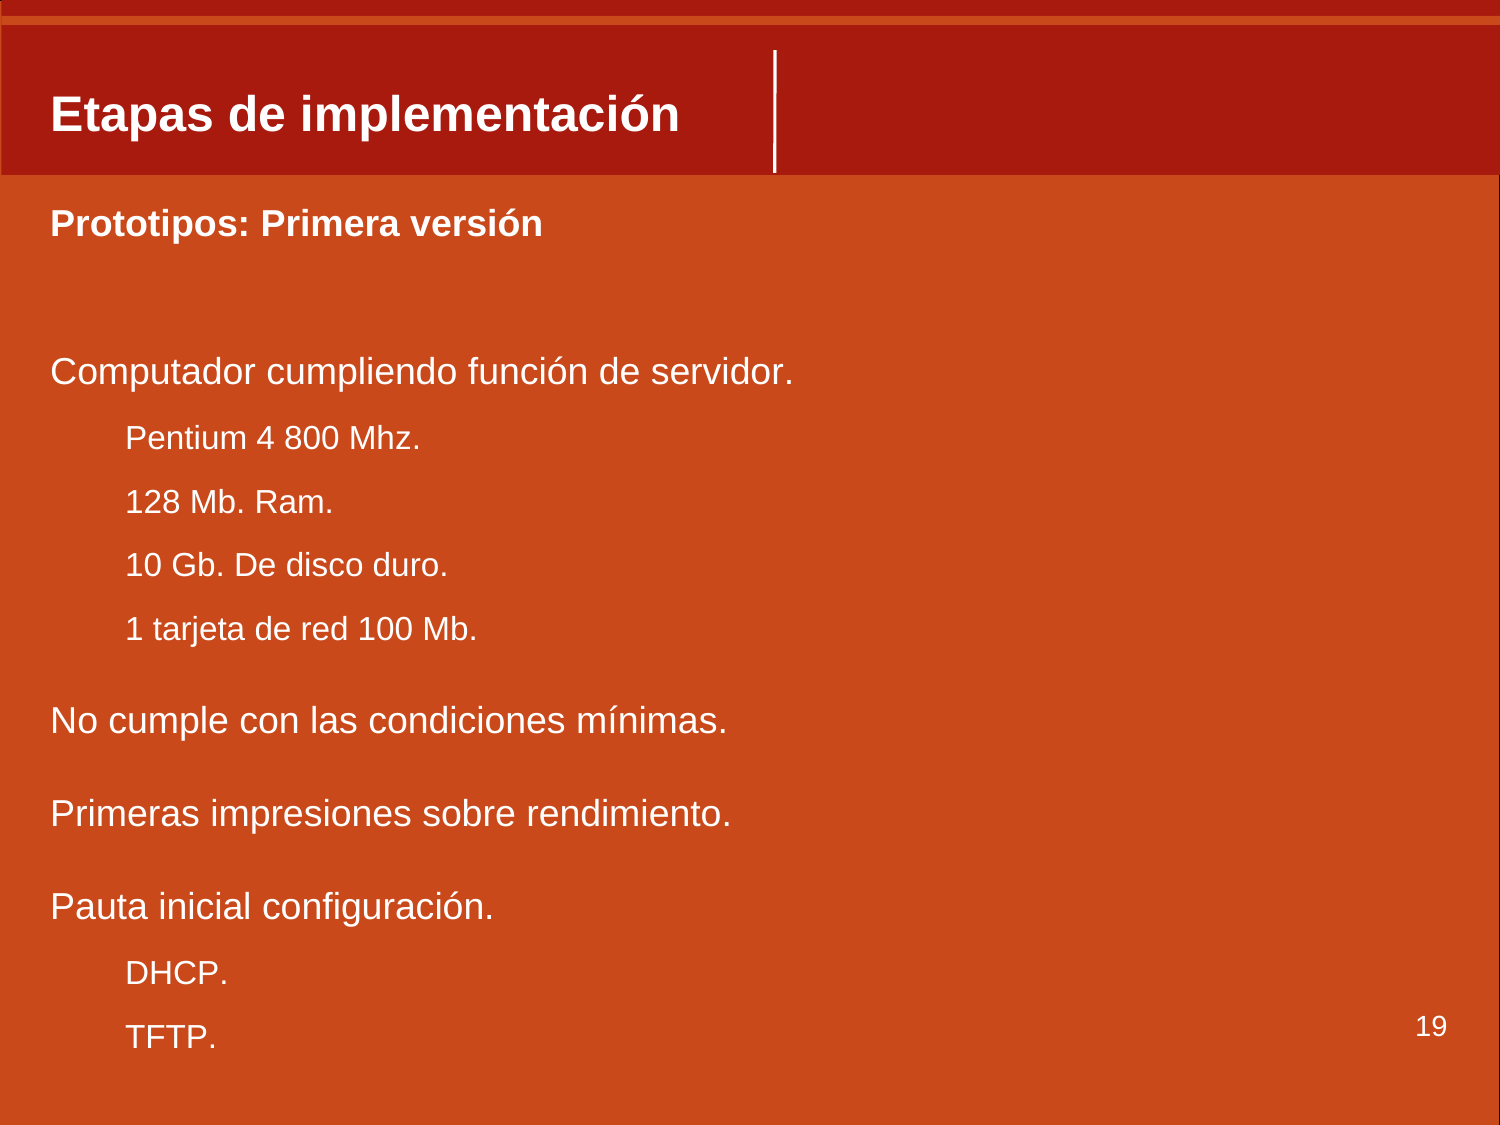

# Etapas de implementación
Prototipos: Primera versión
Computador cumpliendo función de servidor.
Pentium 4 800 Mhz.
128 Mb. Ram.
10 Gb. De disco duro.
1 tarjeta de red 100 Mb.
No cumple con las condiciones mínimas.
Primeras impresiones sobre rendimiento.
Pauta inicial configuración.
DHCP.
TFTP.